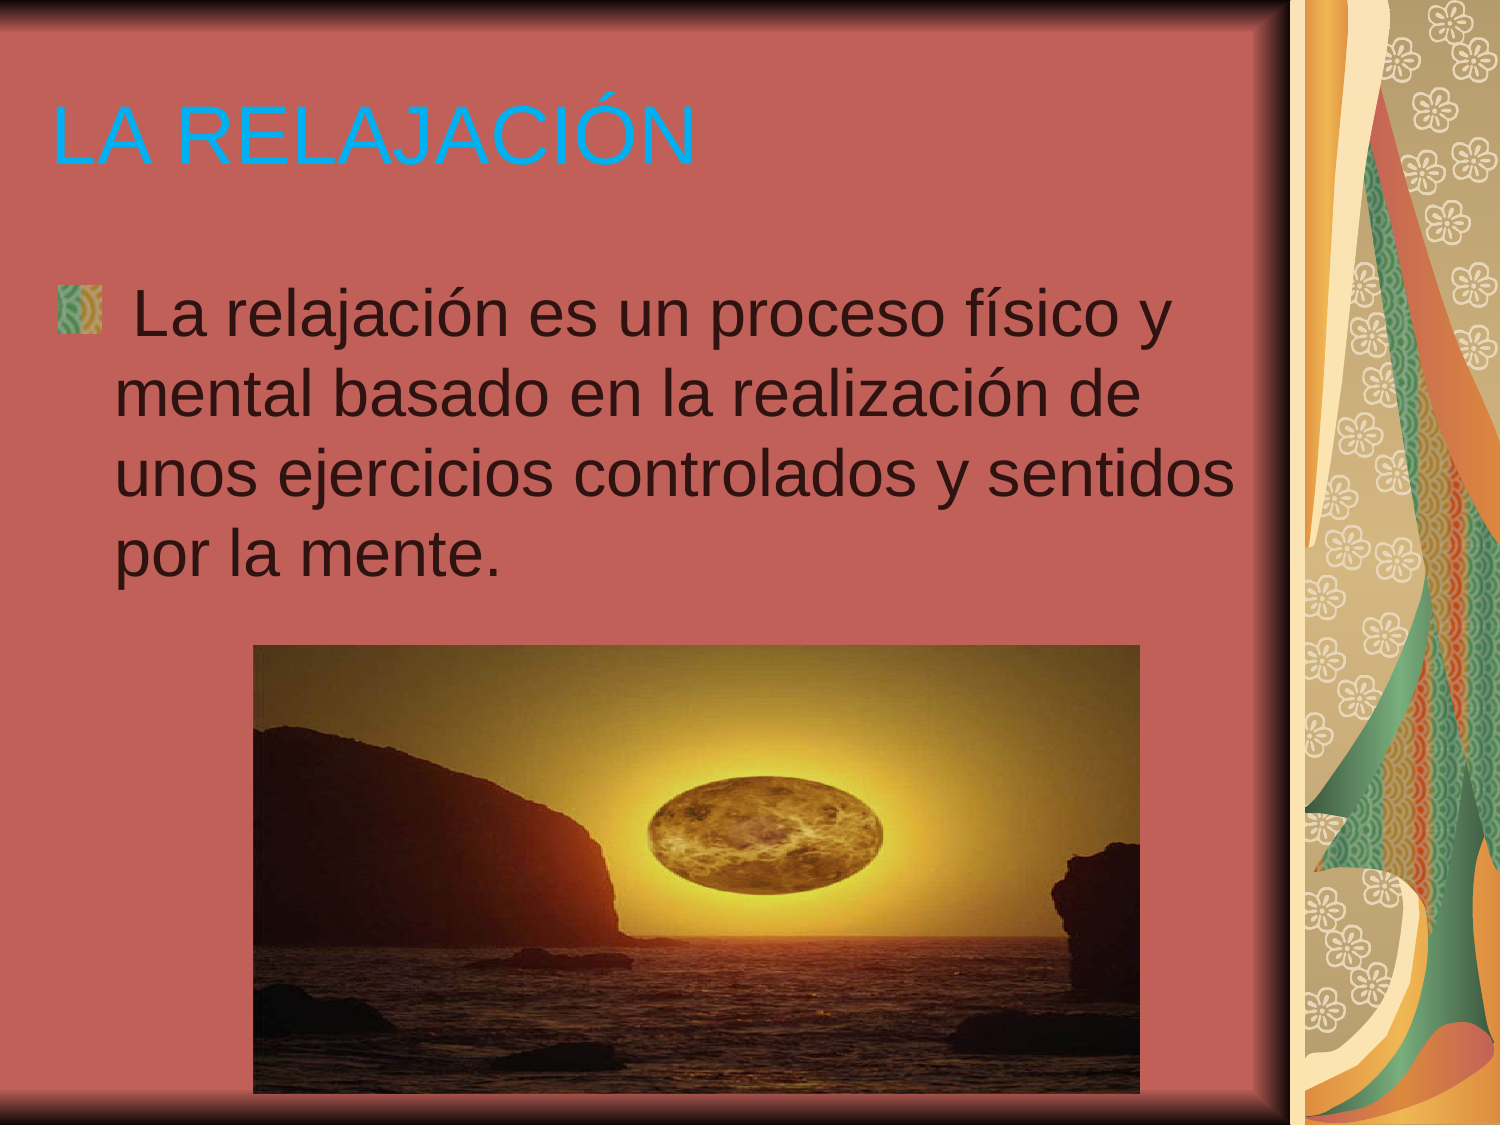

# LA RELAJACIÓN
 La relajación es un proceso físico y mental basado en la realización de unos ejercicios controlados y sentidos por la mente.